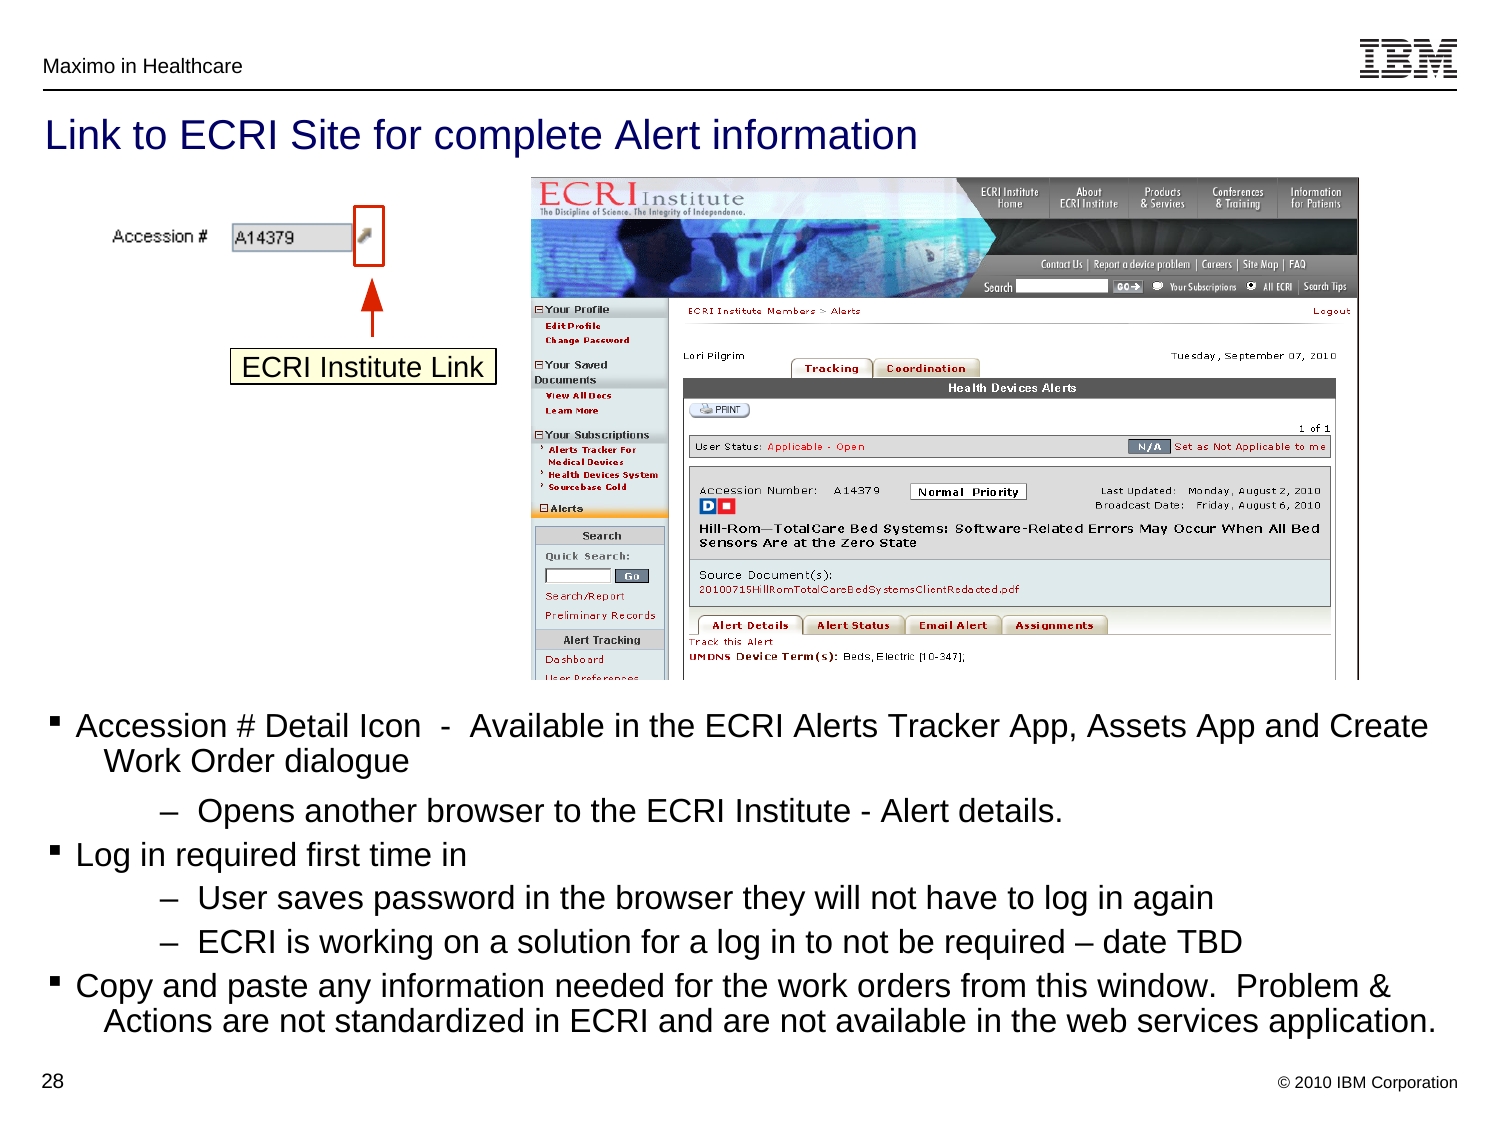

# Link to ECRI Site for complete Alert information
ECRI Institute Link
Accession # Detail Icon - Available in the ECRI Alerts Tracker App, Assets App and Create Work Order dialogue
Opens another browser to the ECRI Institute - Alert details.
Log in required first time in
User saves password in the browser they will not have to log in again
ECRI is working on a solution for a log in to not be required – date TBD
Copy and paste any information needed for the work orders from this window. Problem & Actions are not standardized in ECRI and are not available in the web services application.